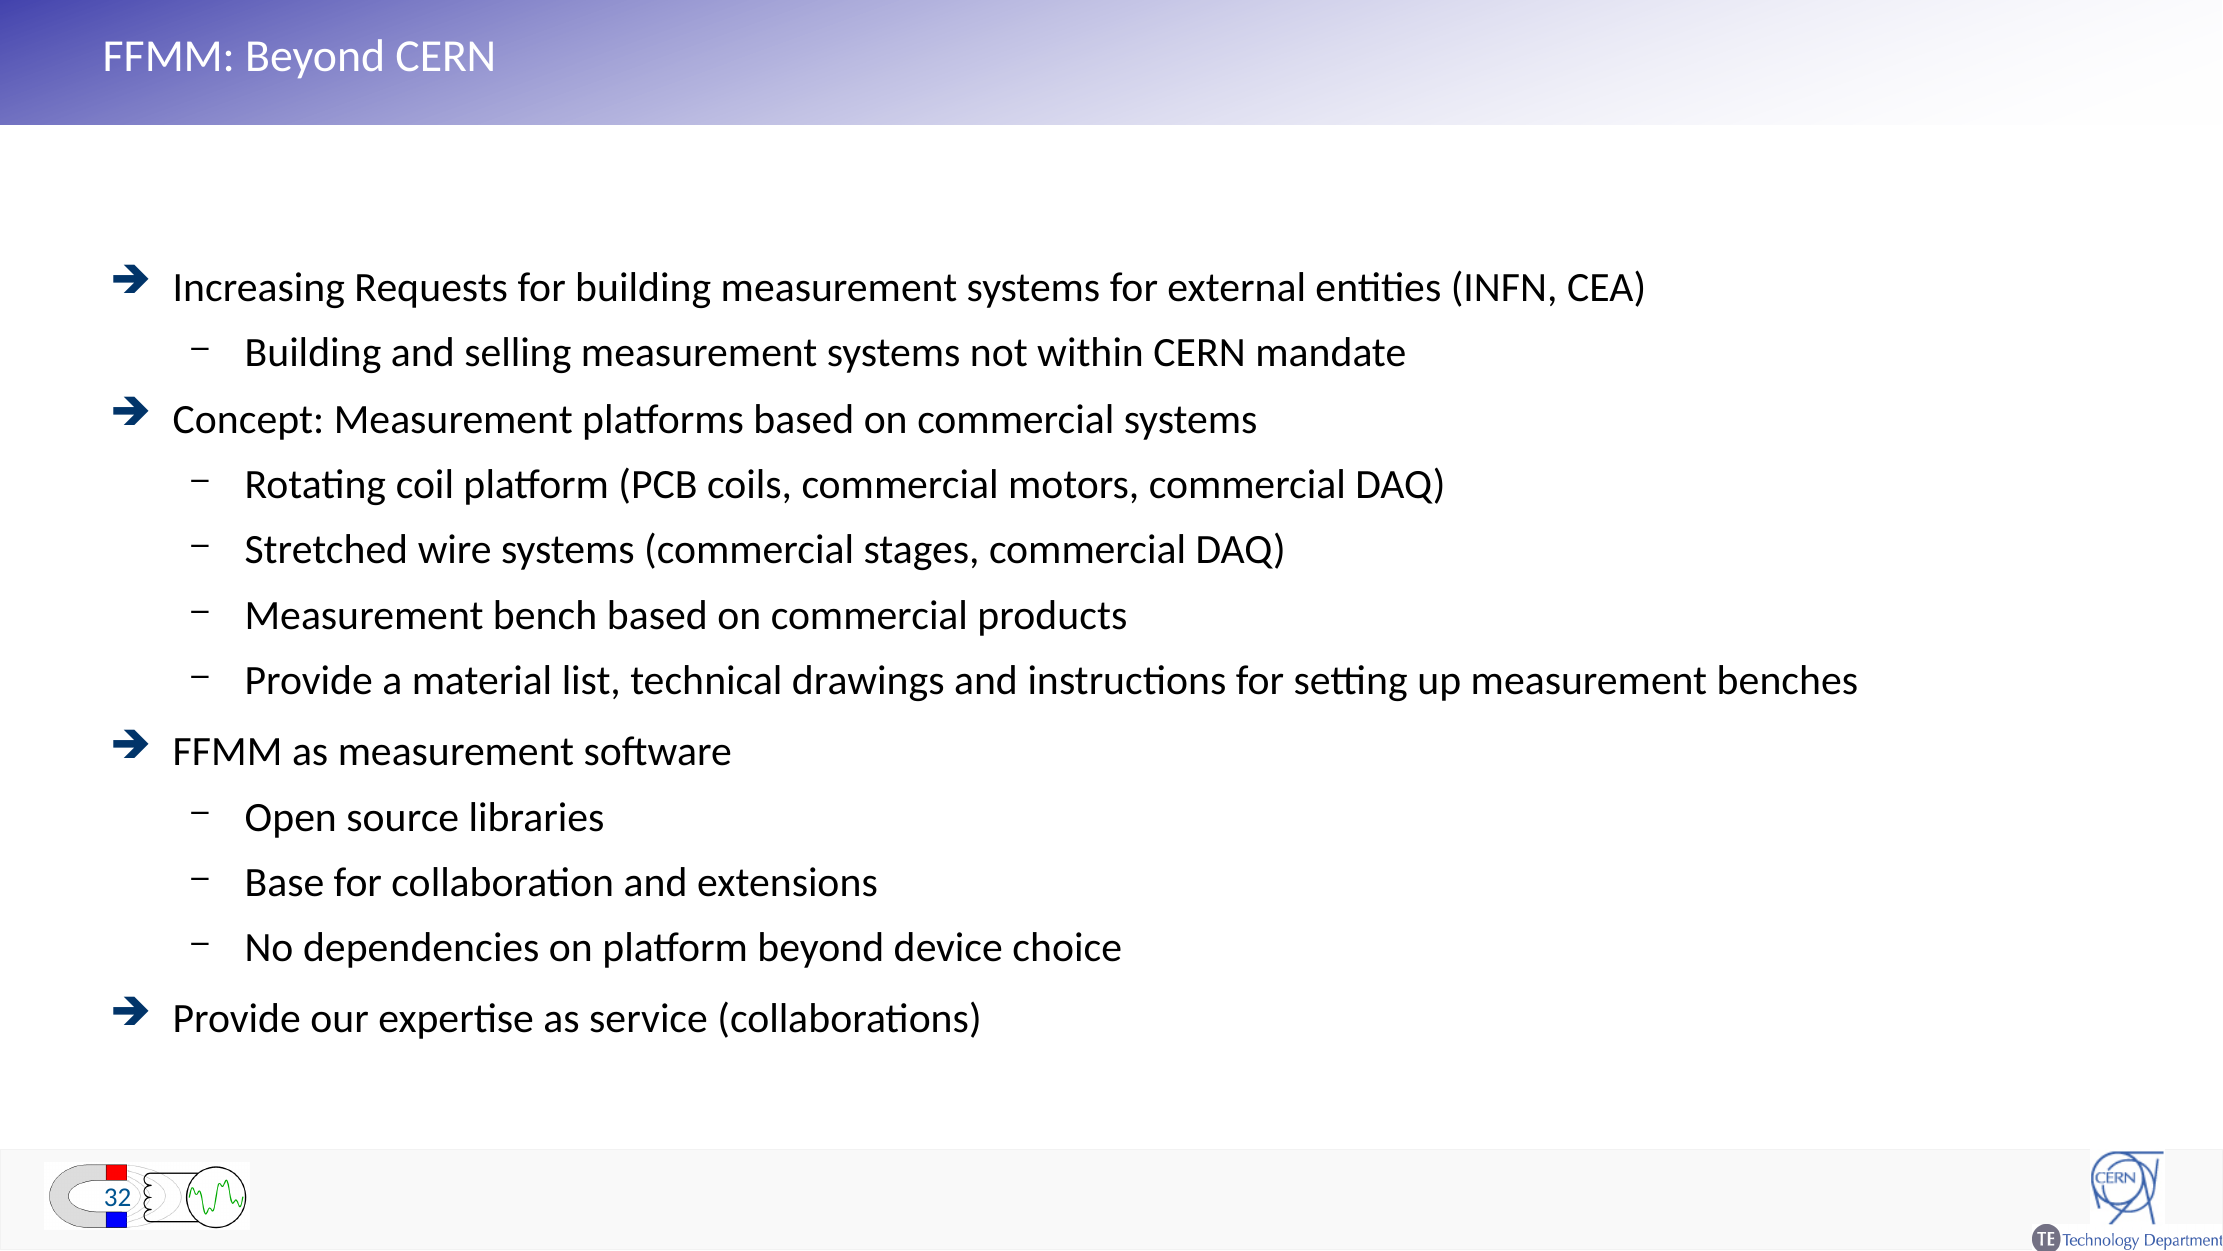

# FFMM: Beyond CERN
Increasing Requests for building measurement systems for external entities (INFN, CEA)
Building and selling measurement systems not within CERN mandate
Concept: Measurement platforms based on commercial systems
Rotating coil platform (PCB coils, commercial motors, commercial DAQ)
Stretched wire systems (commercial stages, commercial DAQ)
Measurement bench based on commercial products
Provide a material list, technical drawings and instructions for setting up measurement benches
FFMM as measurement software
Open source libraries
Base for collaboration and extensions
No dependencies on platform beyond device choice
Provide our expertise as service (collaborations)